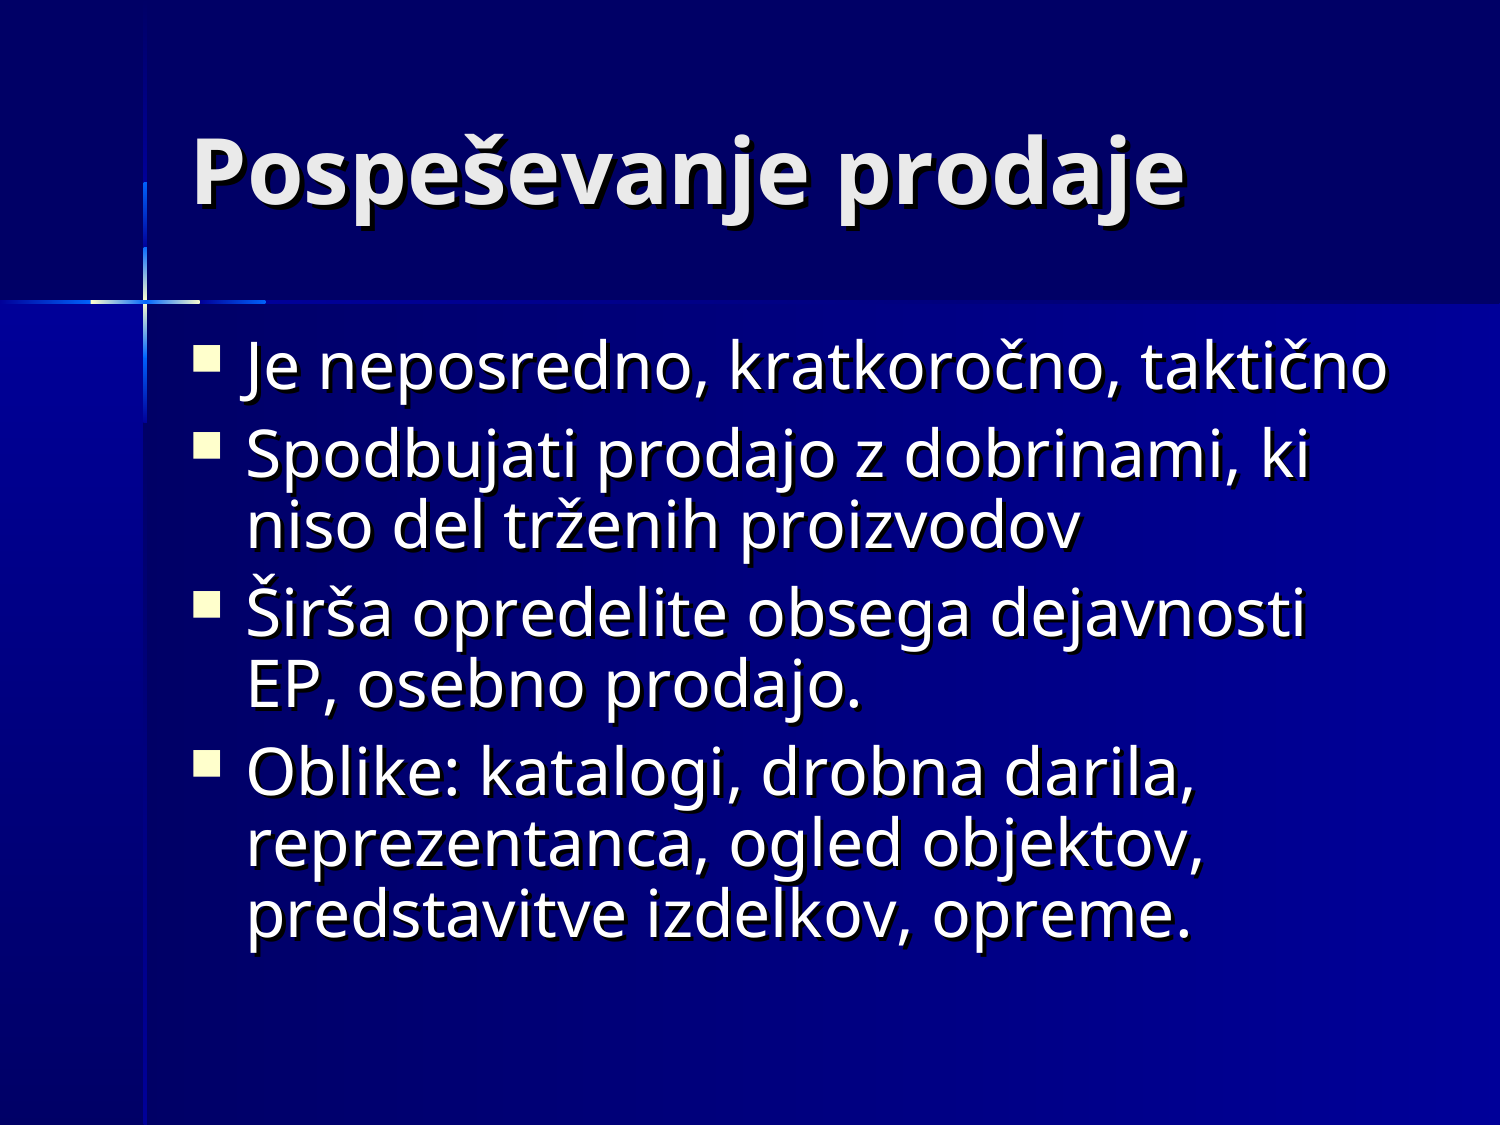

# Pospeševanje prodaje
Je neposredno, kratkoročno, taktično
Spodbujati prodajo z dobrinami, ki niso del trženih proizvodov
Širša opredelite obsega dejavnosti EP, osebno prodajo.
Oblike: katalogi, drobna darila, reprezentanca, ogled objektov, predstavitve izdelkov, opreme.